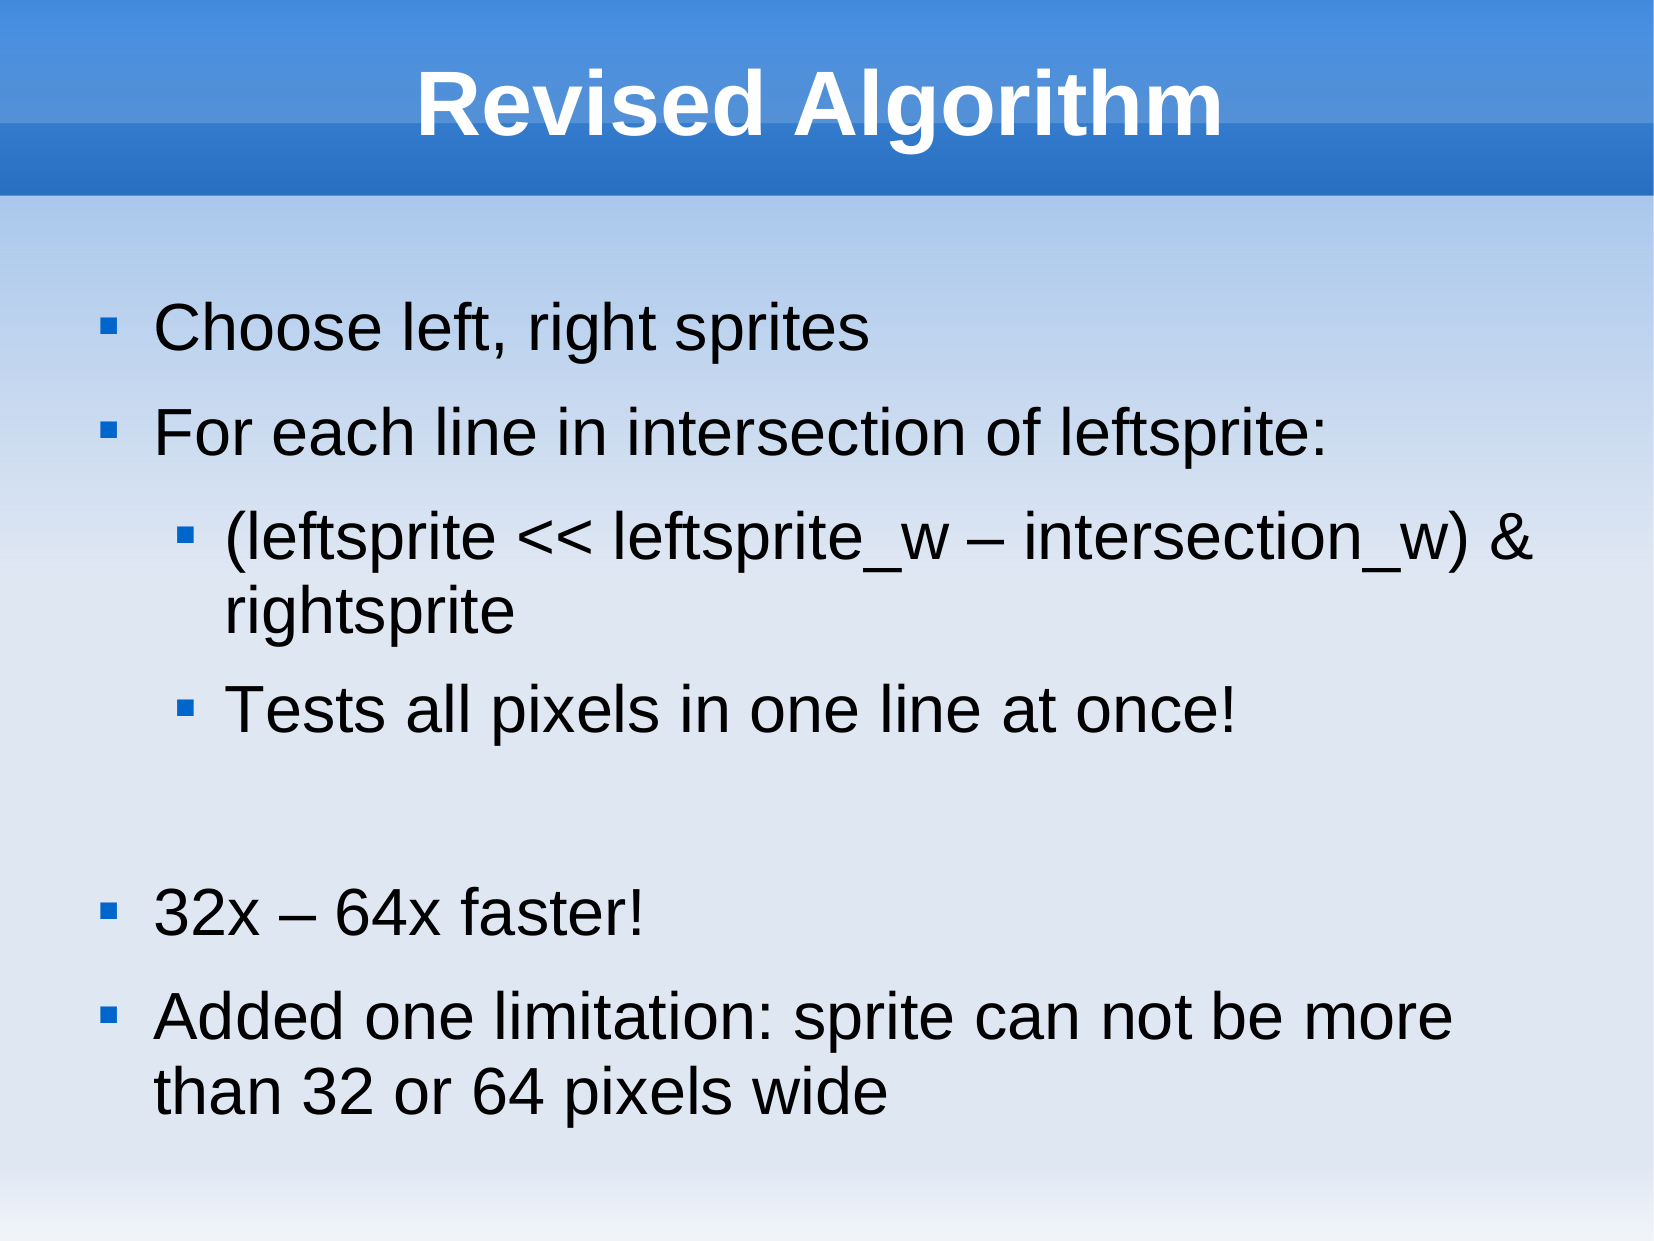

# Revised Algorithm
Choose left, right sprites
For each line in intersection of leftsprite:
(leftsprite << leftsprite_w – intersection_w) & rightsprite
Tests all pixels in one line at once!
32x – 64x faster!
Added one limitation: sprite can not be more than 32 or 64 pixels wide